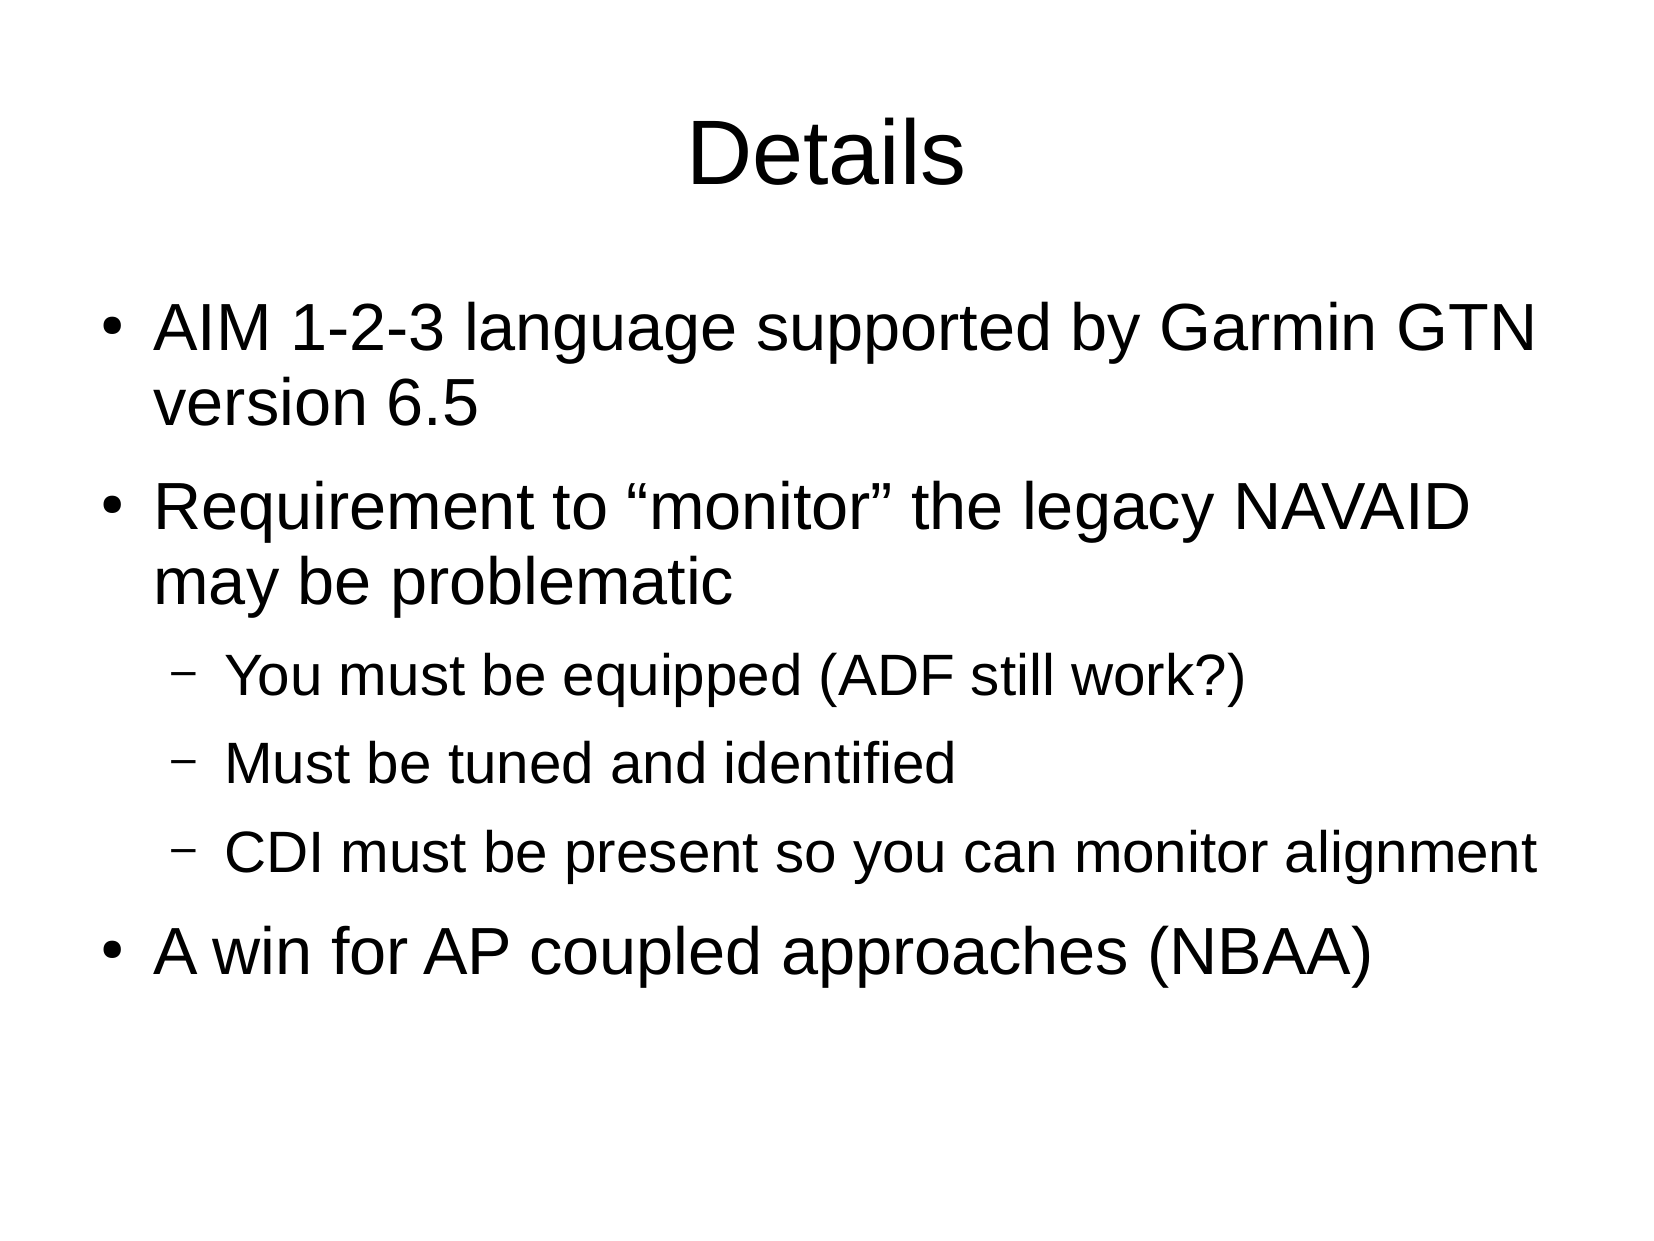

# Details
AIM 1-2-3 language supported by Garmin GTN version 6.5
Requirement to “monitor” the legacy NAVAID may be problematic
You must be equipped (ADF still work?)
Must be tuned and identified
CDI must be present so you can monitor alignment
A win for AP coupled approaches (NBAA)